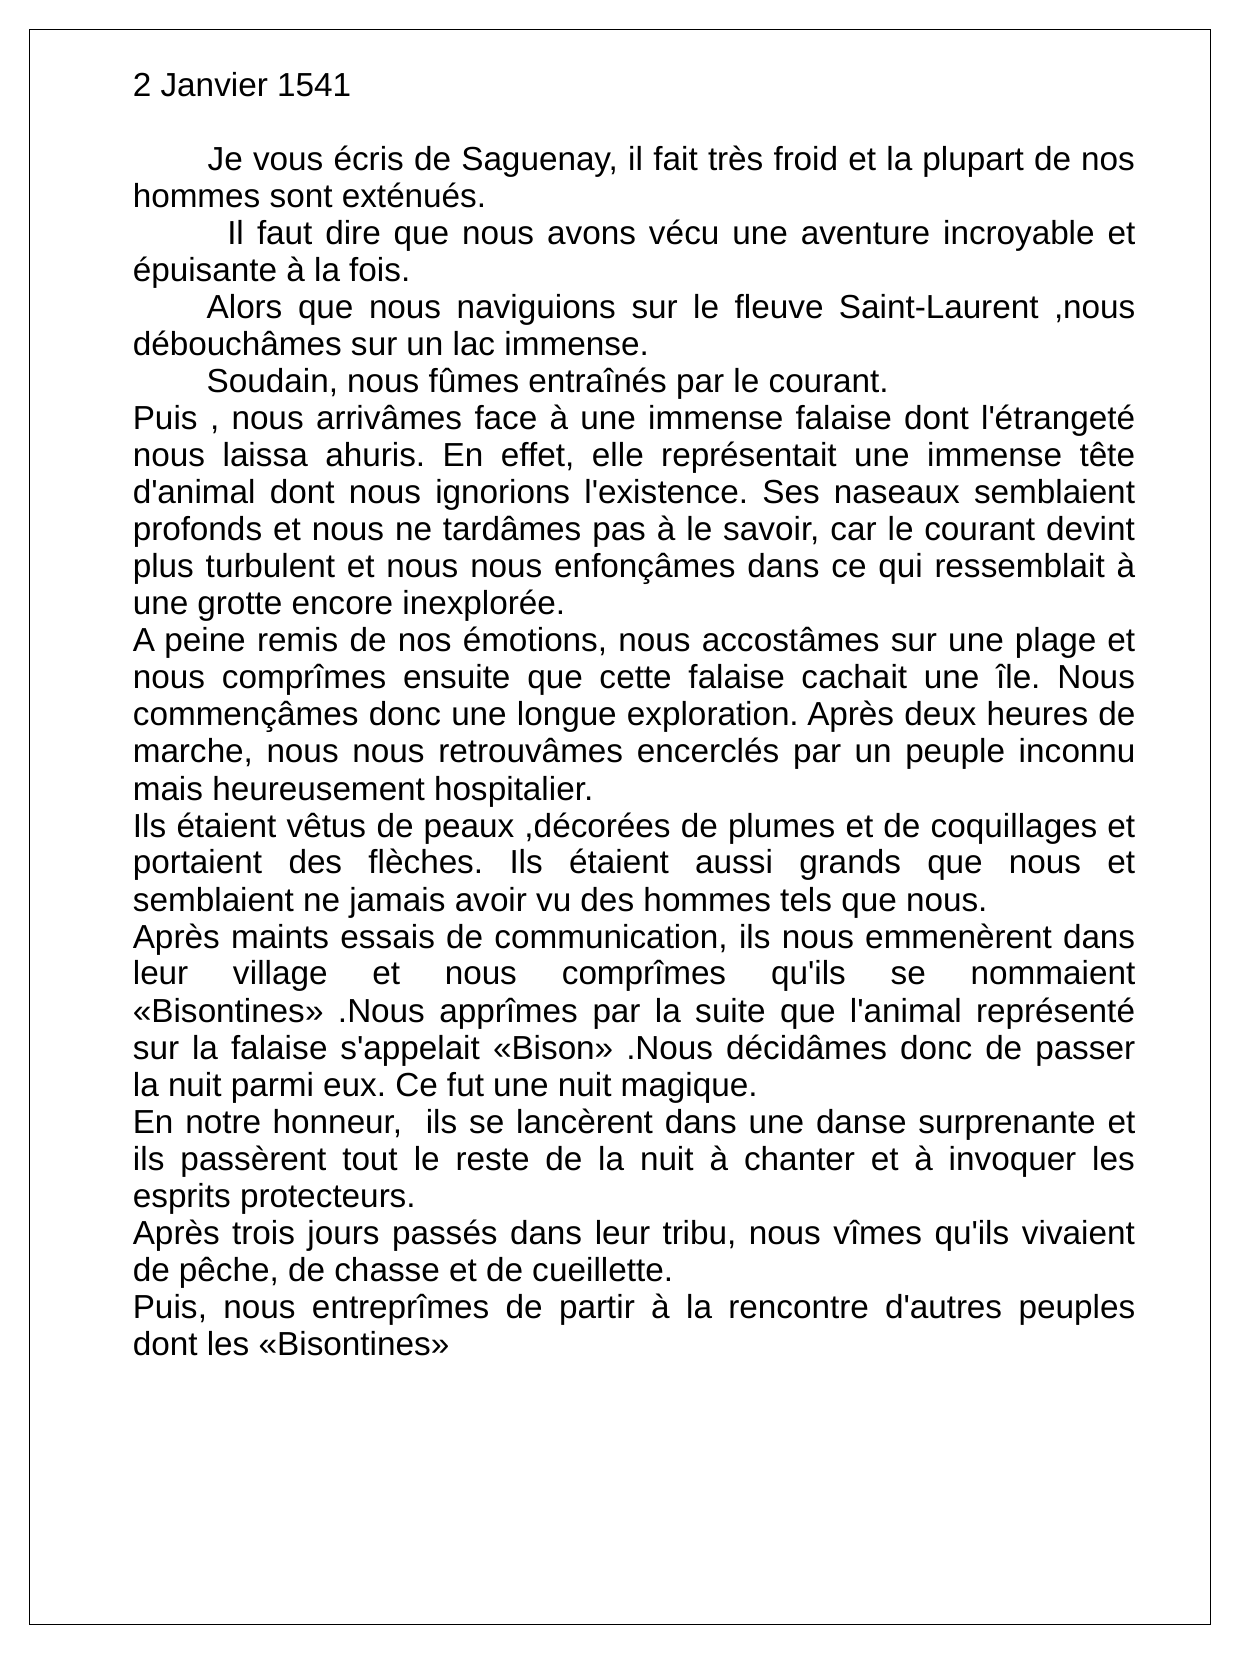

2 Janvier 1541
 	Je vous écris de Saguenay, il fait très froid et la plupart de nos hommes sont exténués.
 	 Il faut dire que nous avons vécu une aventure incroyable et épuisante à la fois.
	Alors que nous naviguions sur le fleuve Saint-Laurent ,nous débouchâmes sur un lac immense.
	Soudain, nous fûmes entraînés par le courant.
Puis , nous arrivâmes face à une immense falaise dont l'étrangeté nous laissa ahuris. En effet, elle représentait une immense tête d'animal dont nous ignorions l'existence. Ses naseaux semblaient profonds et nous ne tardâmes pas à le savoir, car le courant devint plus turbulent et nous nous enfonçâmes dans ce qui ressemblait à une grotte encore inexplorée.
A peine remis de nos émotions, nous accostâmes sur une plage et nous comprîmes ensuite que cette falaise cachait une île. Nous commençâmes donc une longue exploration. Après deux heures de
marche, nous nous retrouvâmes encerclés par un peuple inconnu mais heureusement hospitalier.
Ils étaient vêtus de peaux ,décorées de plumes et de coquillages et portaient des flèches. Ils étaient aussi grands que nous et semblaient ne jamais avoir vu des hommes tels que nous.
Après maints essais de communication, ils nous emmenèrent dans leur village et nous comprîmes qu'ils se nommaient «Bisontines» .Nous apprîmes par la suite que l'animal représenté sur la falaise s'appelait «Bison» .Nous décidâmes donc de passer la nuit parmi eux. Ce fut une nuit magique.
En notre honneur, ils se lancèrent dans une danse surprenante et ils passèrent tout le reste de la nuit à chanter et à invoquer les esprits protecteurs.
Après trois jours passés dans leur tribu, nous vîmes qu'ils vivaient de pêche, de chasse et de cueillette.
Puis, nous entreprîmes de partir à la rencontre d'autres peuples dont les «Bisontines»